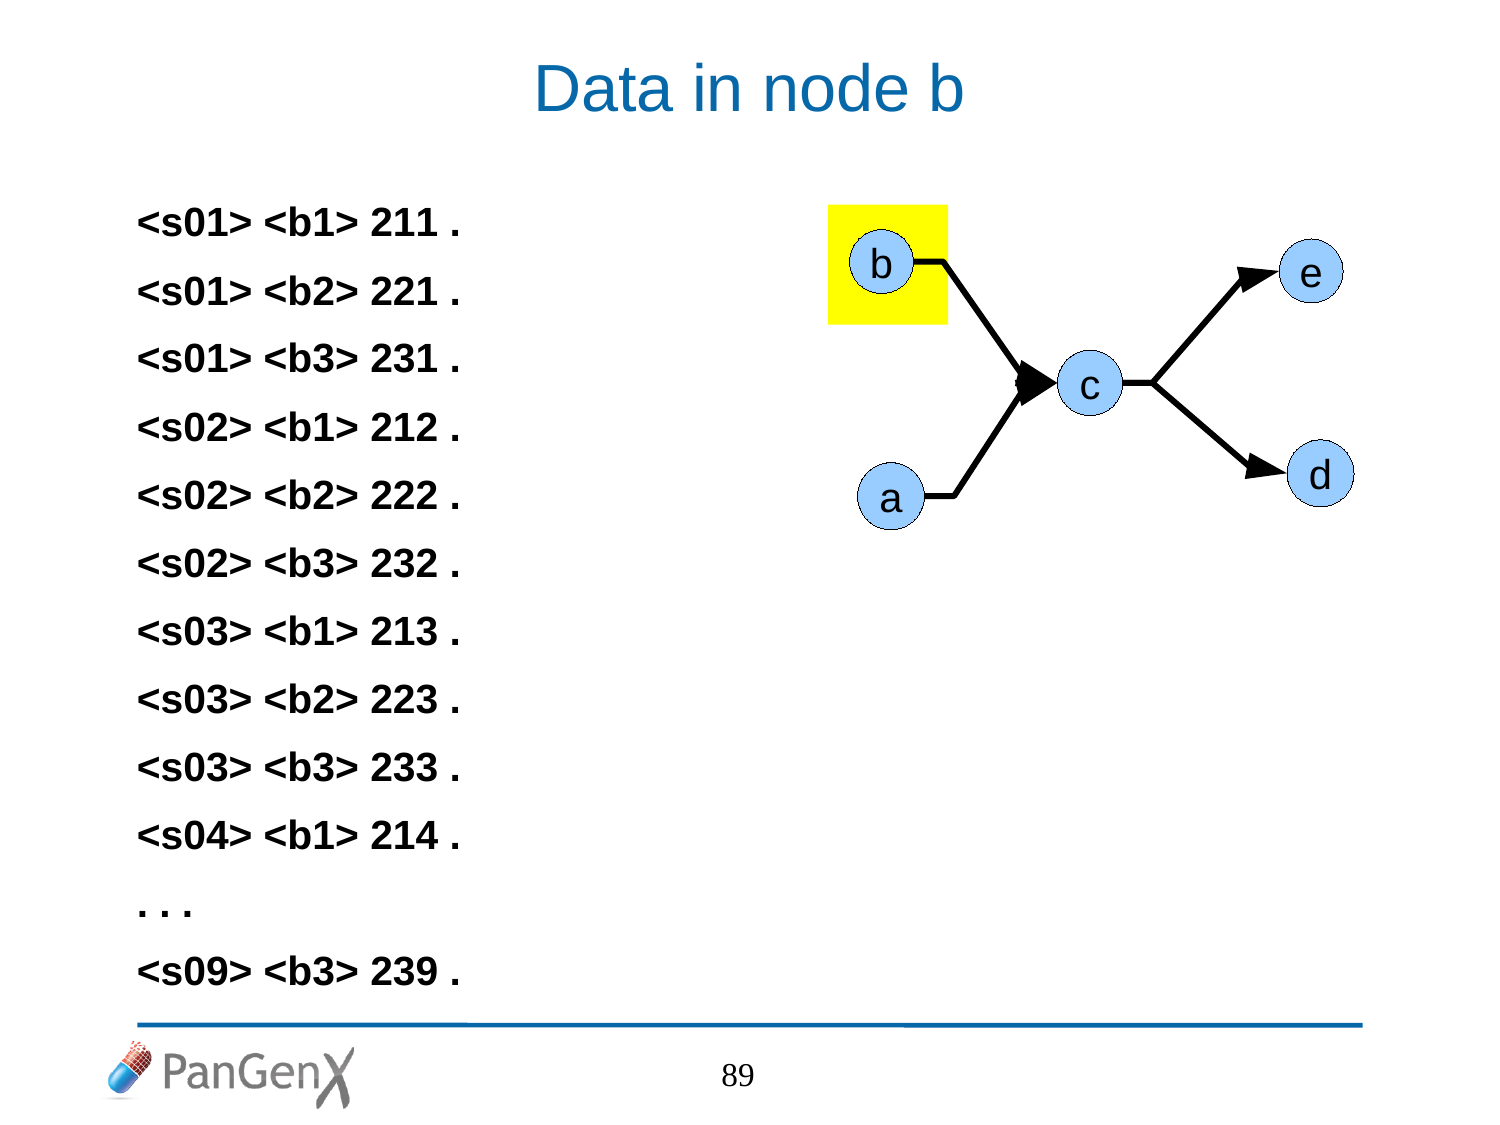

# Data in node b
<s01> <b1> 211 .
<s01> <b2> 221 .
<s01> <b3> 231 .
<s02> <b1> 212 .
<s02> <b2> 222 .
<s02> <b3> 232 .
<s03> <b1> 213 .
<s03> <b2> 223 .
<s03> <b3> 233 .
<s04> <b1> 214 .
. . .
<s09> <b3> 239 .
b
e
c
d
a
89